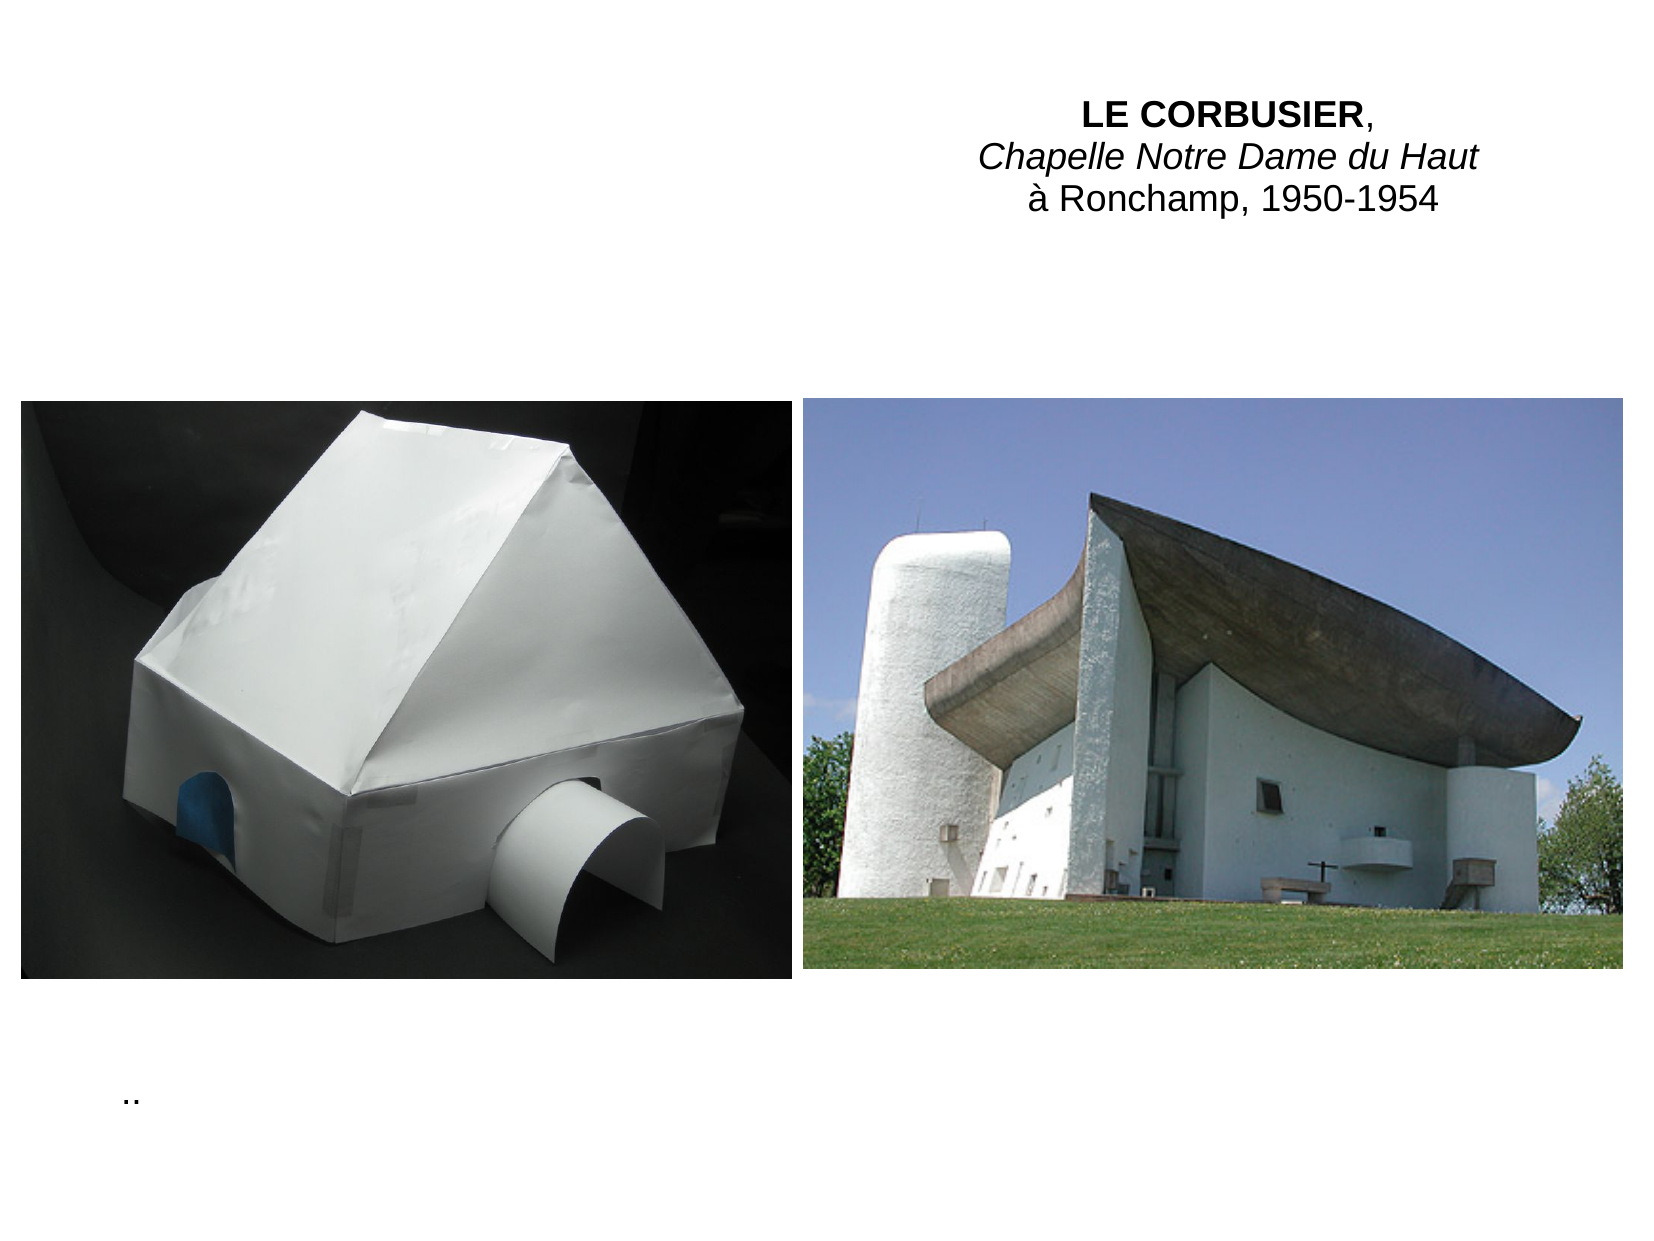

# LE CORBUSIER, Chapelle Notre Dame du Haut à Ronchamp, 1950-1954
..